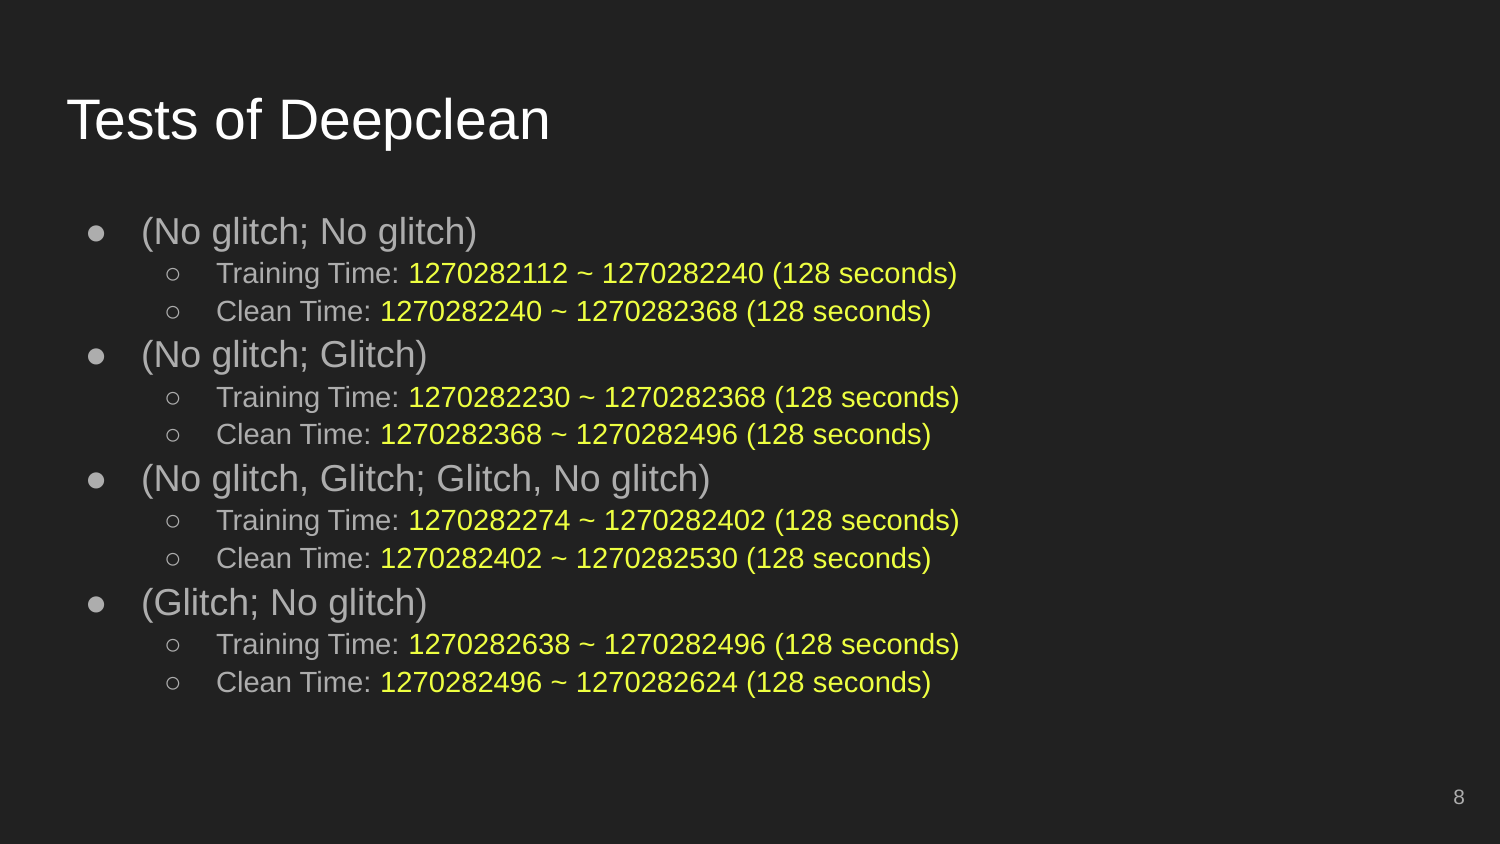

# Tests of Deepclean
(No glitch; No glitch)
Training Time: 1270282112 ~ 1270282240 (128 seconds)
Clean Time: 1270282240 ~ 1270282368 (128 seconds)
(No glitch; Glitch)
Training Time: 1270282230 ~ 1270282368 (128 seconds)
Clean Time: 1270282368 ~ 1270282496 (128 seconds)
(No glitch, Glitch; Glitch, No glitch)
Training Time: 1270282274 ~ 1270282402 (128 seconds)
Clean Time: 1270282402 ~ 1270282530 (128 seconds)
(Glitch; No glitch)
Training Time: 1270282638 ~ 1270282496 (128 seconds)
Clean Time: 1270282496 ~ 1270282624 (128 seconds)